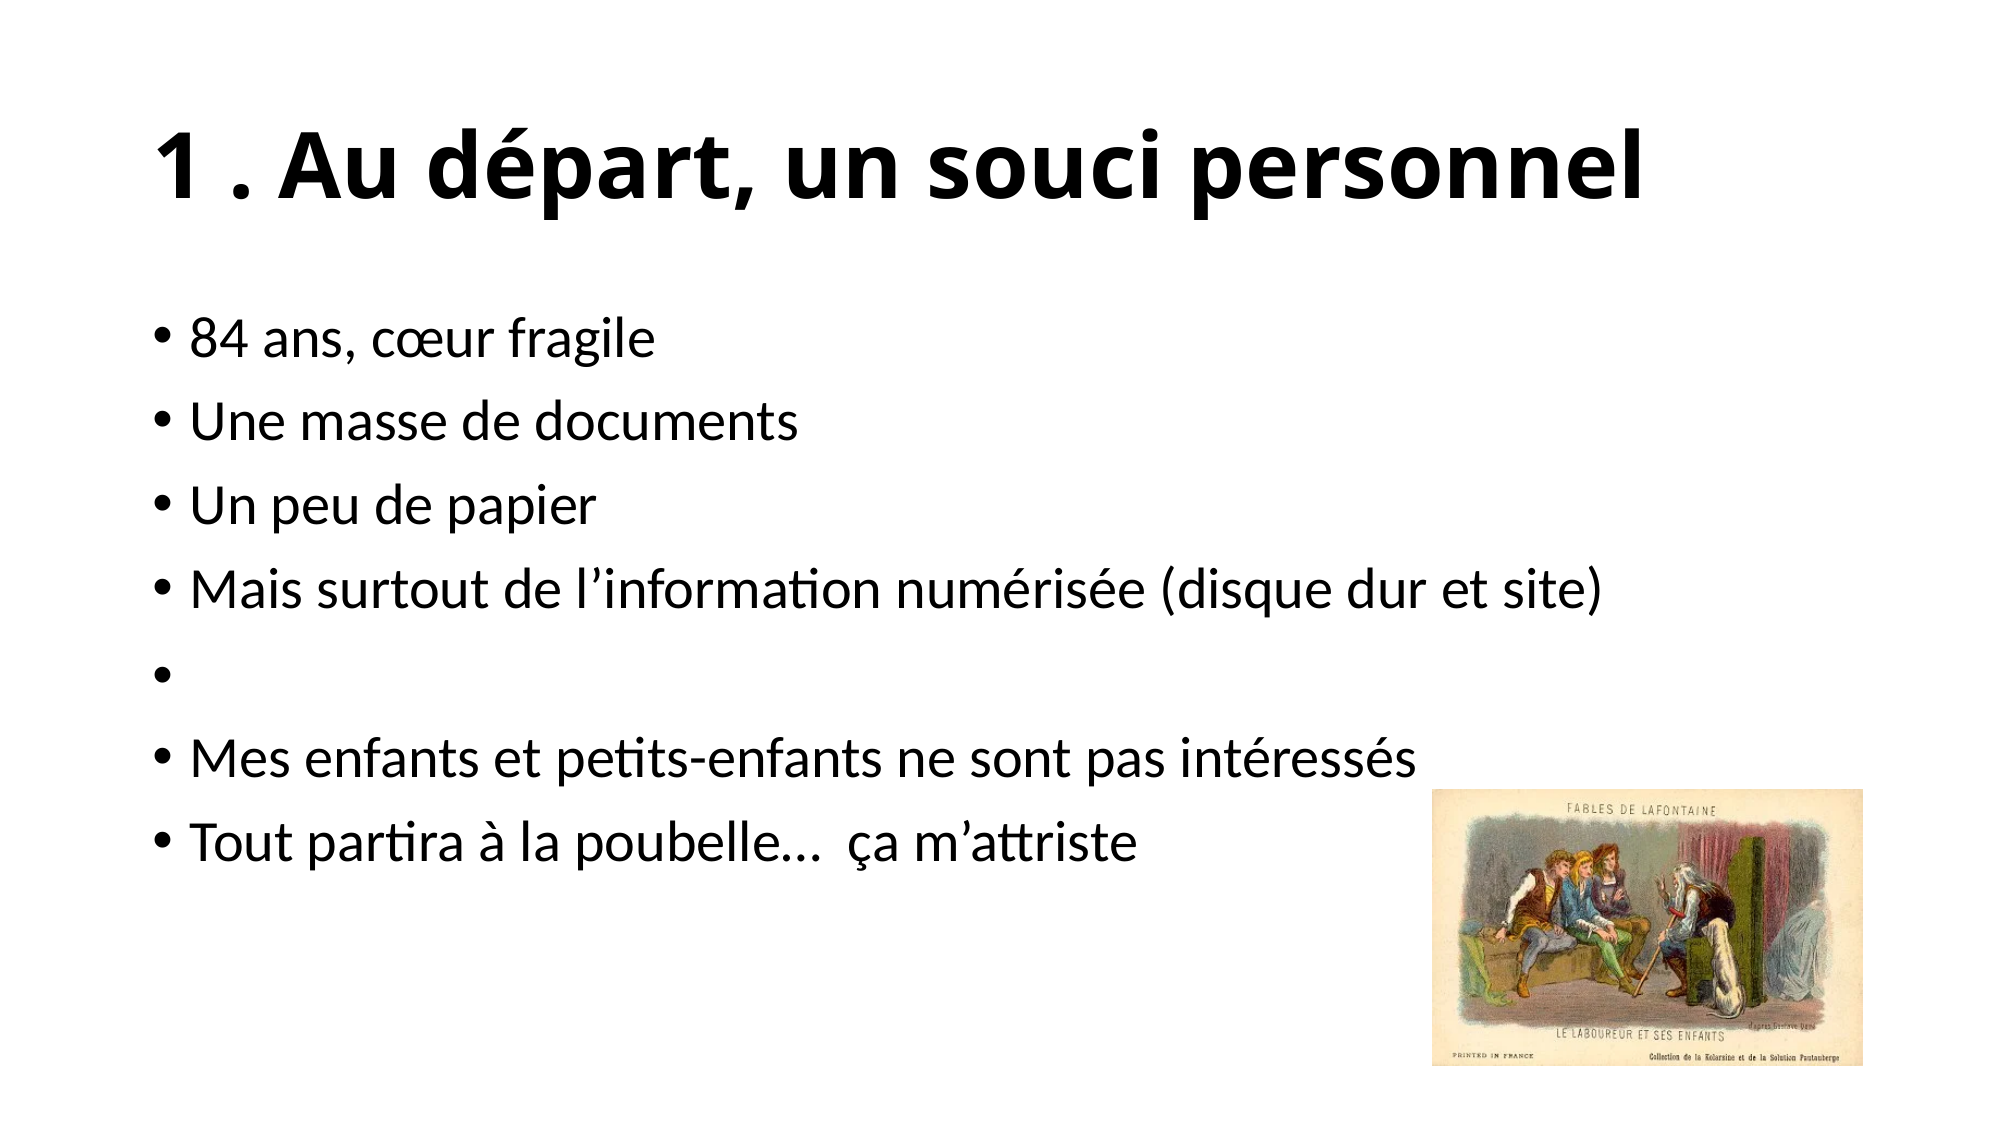

# 1 . Au départ, un souci personnel
84 ans, cœur fragile
Une masse de documents
Un peu de papier
Mais surtout de l’information numérisée (disque dur et site)
Mes enfants et petits-enfants ne sont pas intéressés
Tout partira à la poubelle… ça m’attriste